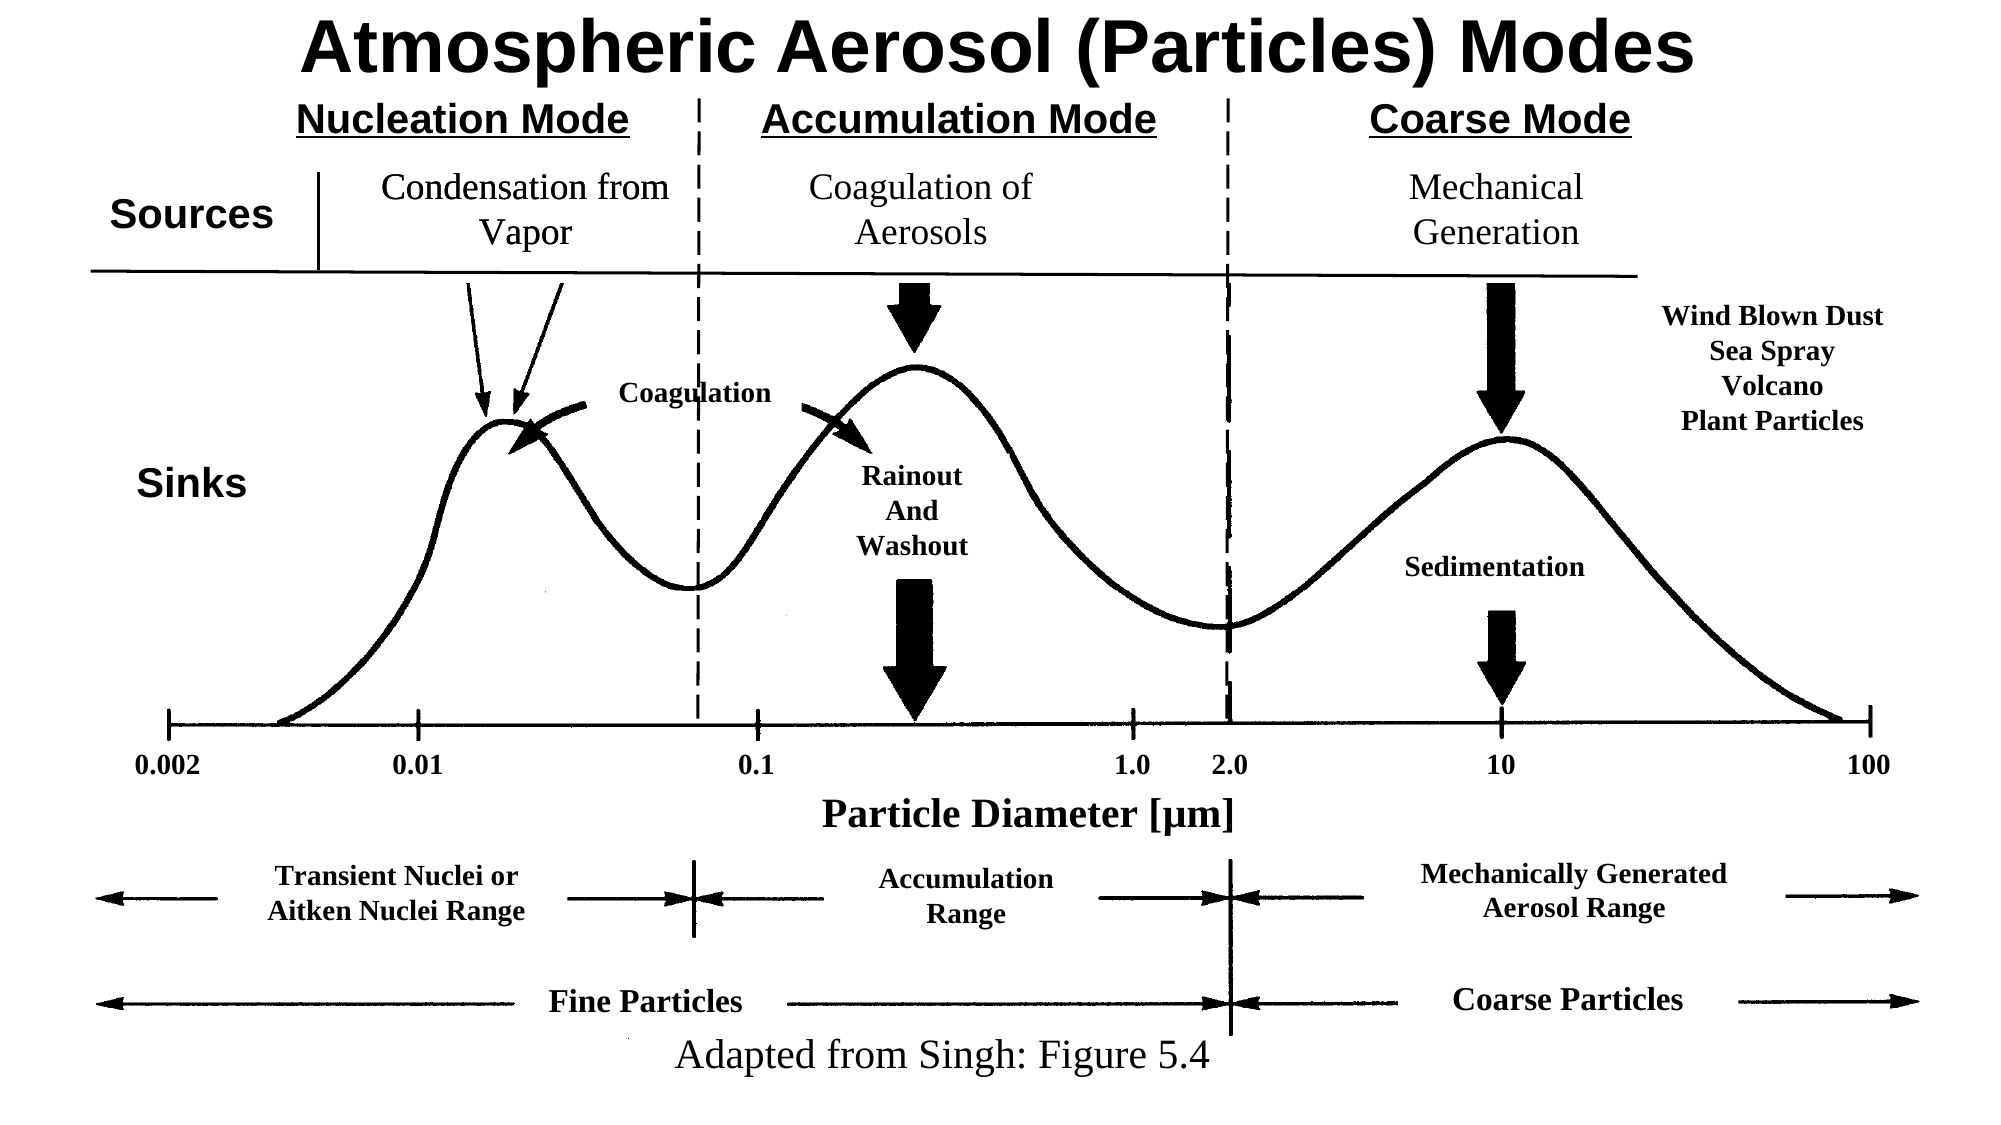

Atmospheric Aerosol (Particles) Modes
Coarse Mode
Accumulation Mode
Nucleation Mode
Condensation from Vapor
Condensation from Vapor
Coagulation of Aerosols
Mechanical
Generation
Sources
Wind Blown Dust
Sea Spray
Volcano
Plant Particles
Coagulation
Sinks
Rainout
And
Washout
Sedimentation
0.002
0.01
0.1
1.0
2.0
10
100
Particle Diameter [μm]
Mechanically Generated
Aerosol Range
Transient Nuclei or
Aitken Nuclei Range
Accumulation Range
Coarse Particles
Fine Particles
Adapted from Singh: Figure 5.4